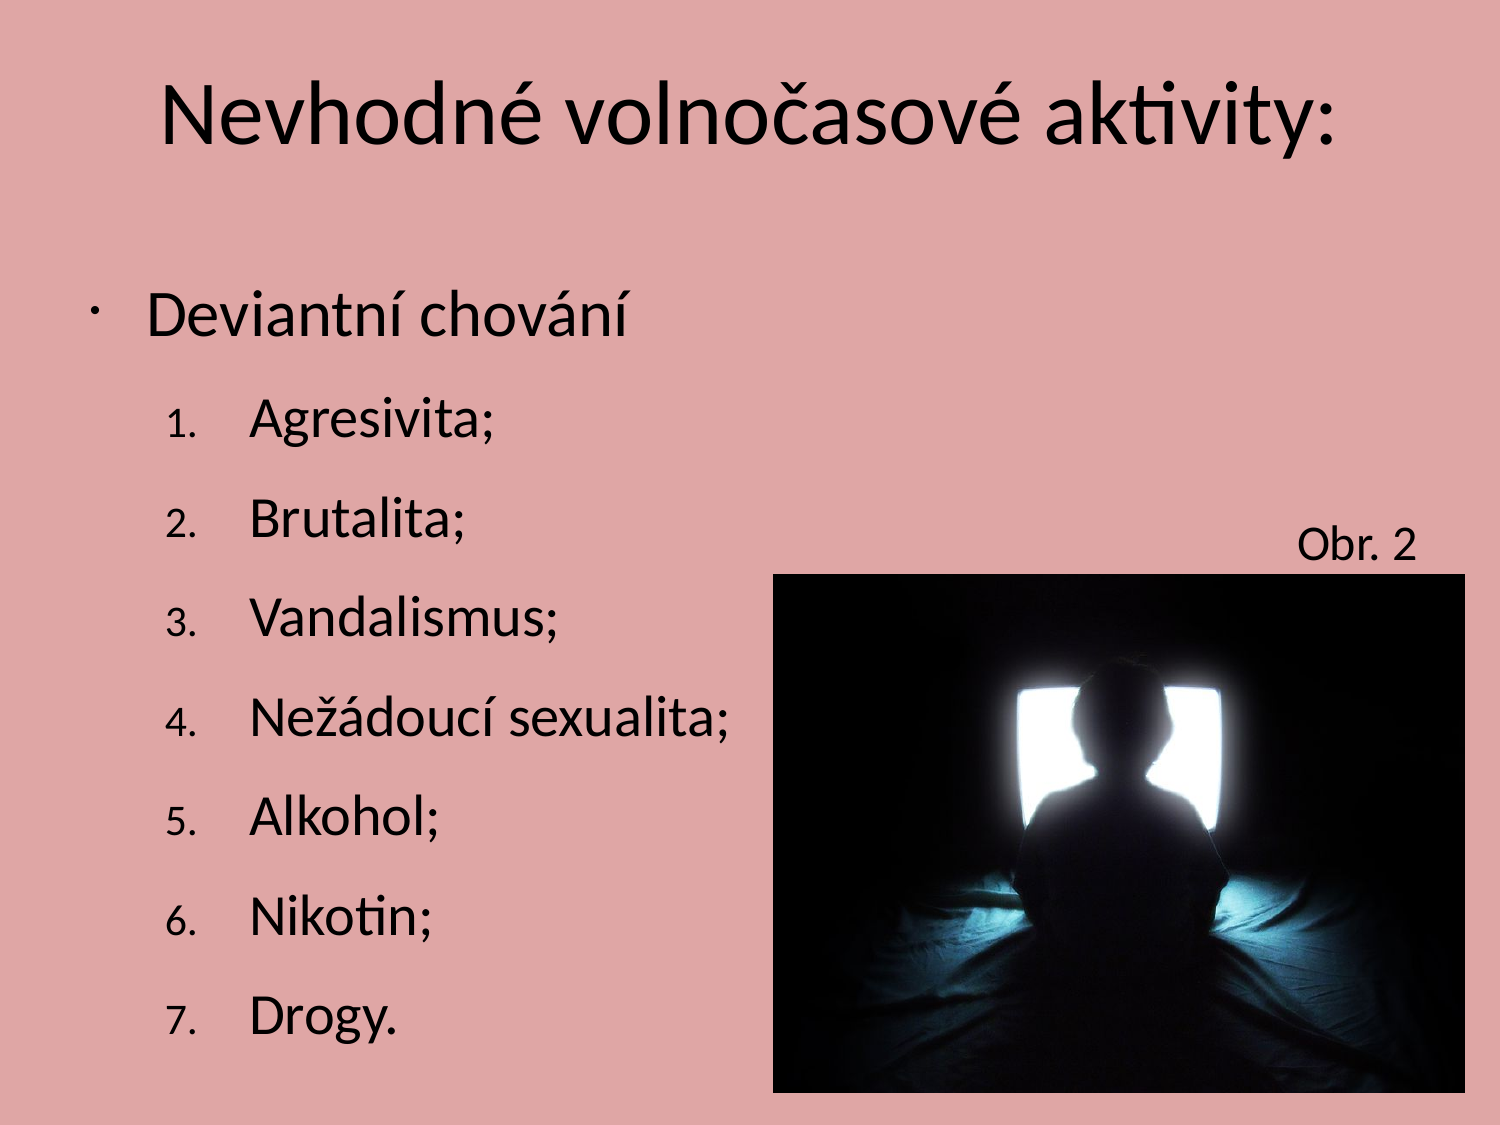

# Nevhodné volnočasové aktivity:
Deviantní chování
Agresivita;
Brutalita;
Vandalismus;
Nežádoucí sexualita;
Alkohol;
Nikotin;
Drogy.
Obr. 2